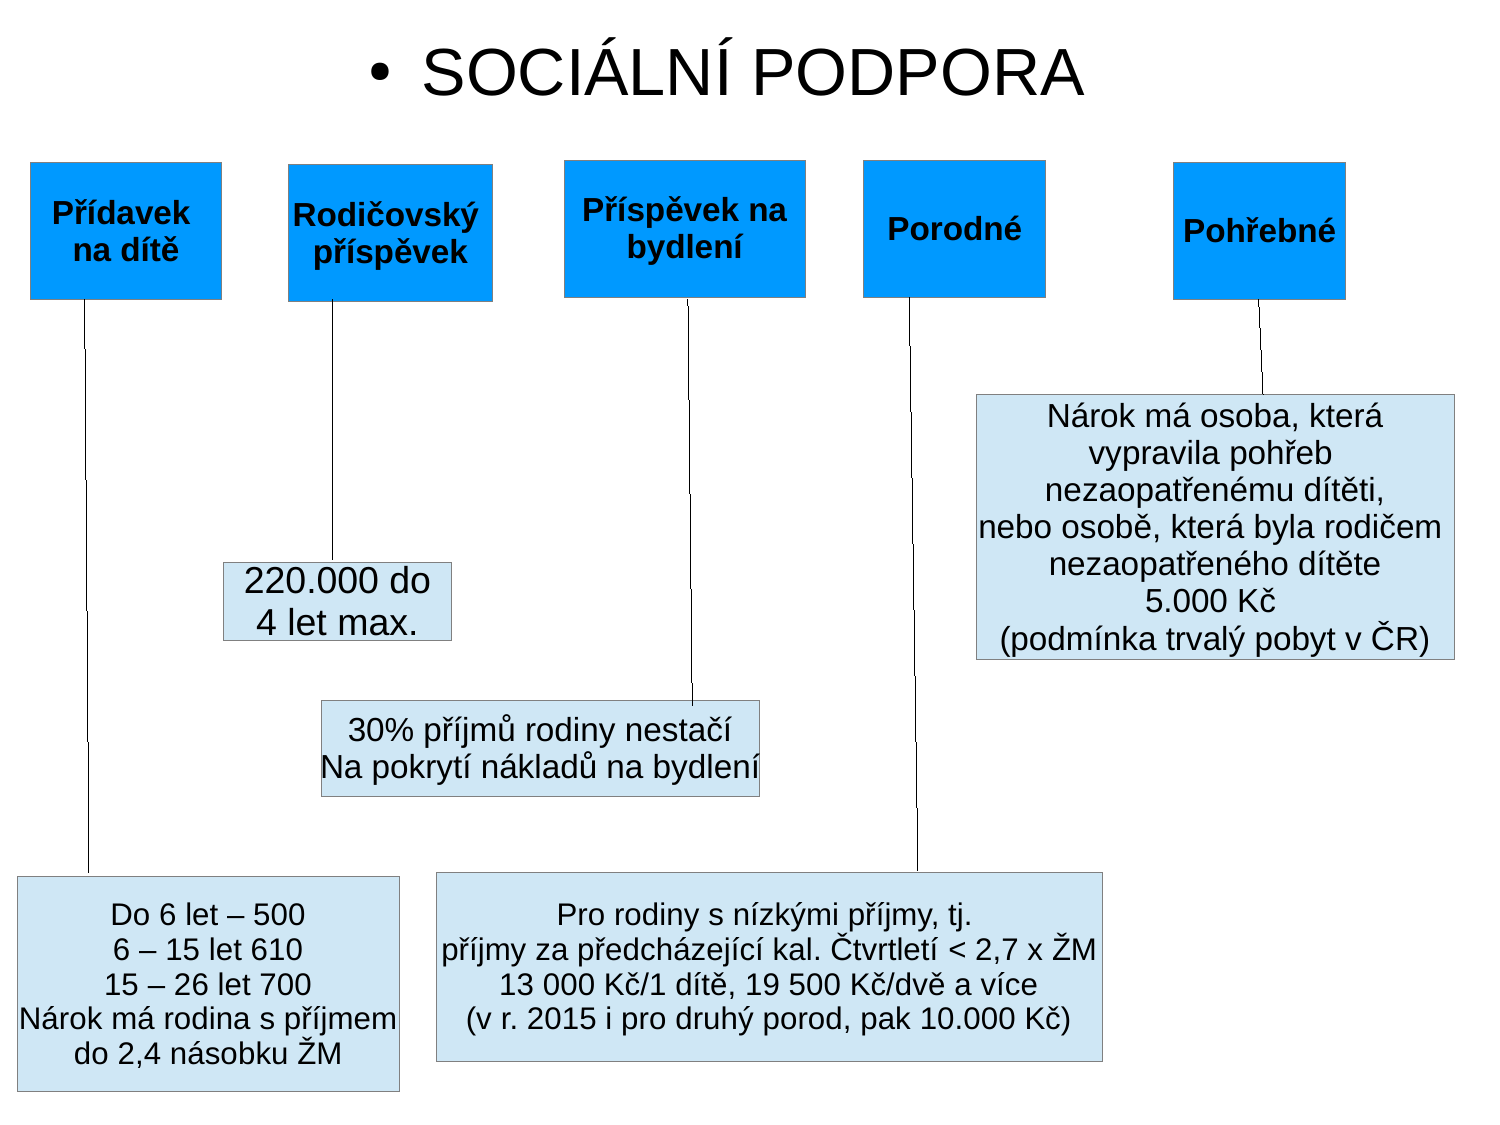

SOCIÁLNÍ PODPORA
#
Příspěvek na
bydlení
Porodné
Přídavek
na dítě
Pohřebné
Rodičovský
příspěvek
Nárok má osoba, která
vypravila pohřeb
nezaopatřenému dítěti,
nebo osobě, která byla rodičem
nezaopatřeného dítěte
5.000 Kč
(podmínka trvalý pobyt v ČR)
220.000 do
4 let max.
30% příjmů rodiny nestačí
Na pokrytí nákladů na bydlení
Pro rodiny s nízkými příjmy, tj.
příjmy za předcházející kal. Čtvrtletí < 2,7 x ŽM
13 000 Kč/1 dítě, 19 500 Kč/dvě a více
(v r. 2015 i pro druhý porod, pak 10.000 Kč)
Do 6 let – 500
6 – 15 let 610
15 – 26 let 700
Nárok má rodina s příjmem
do 2,4 násobku ŽM